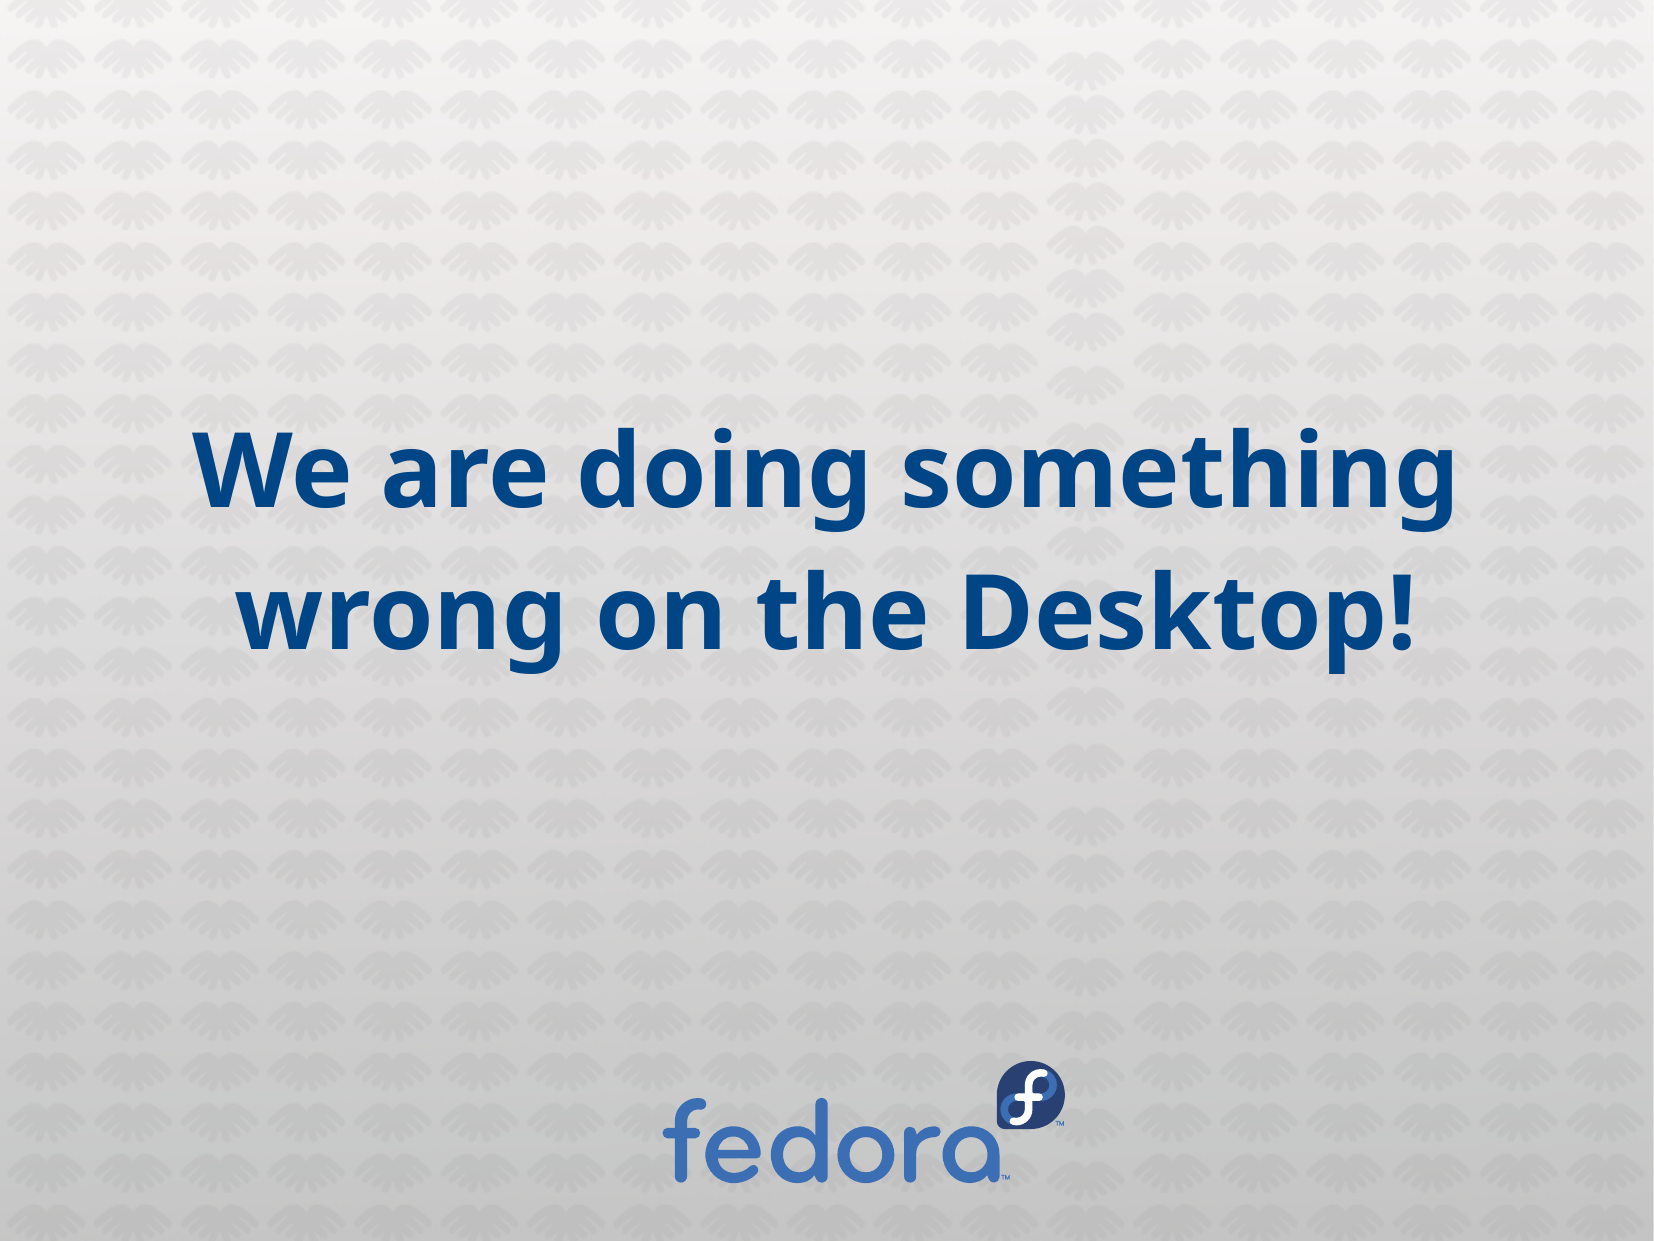

# We are doing something wrong on the Desktop!